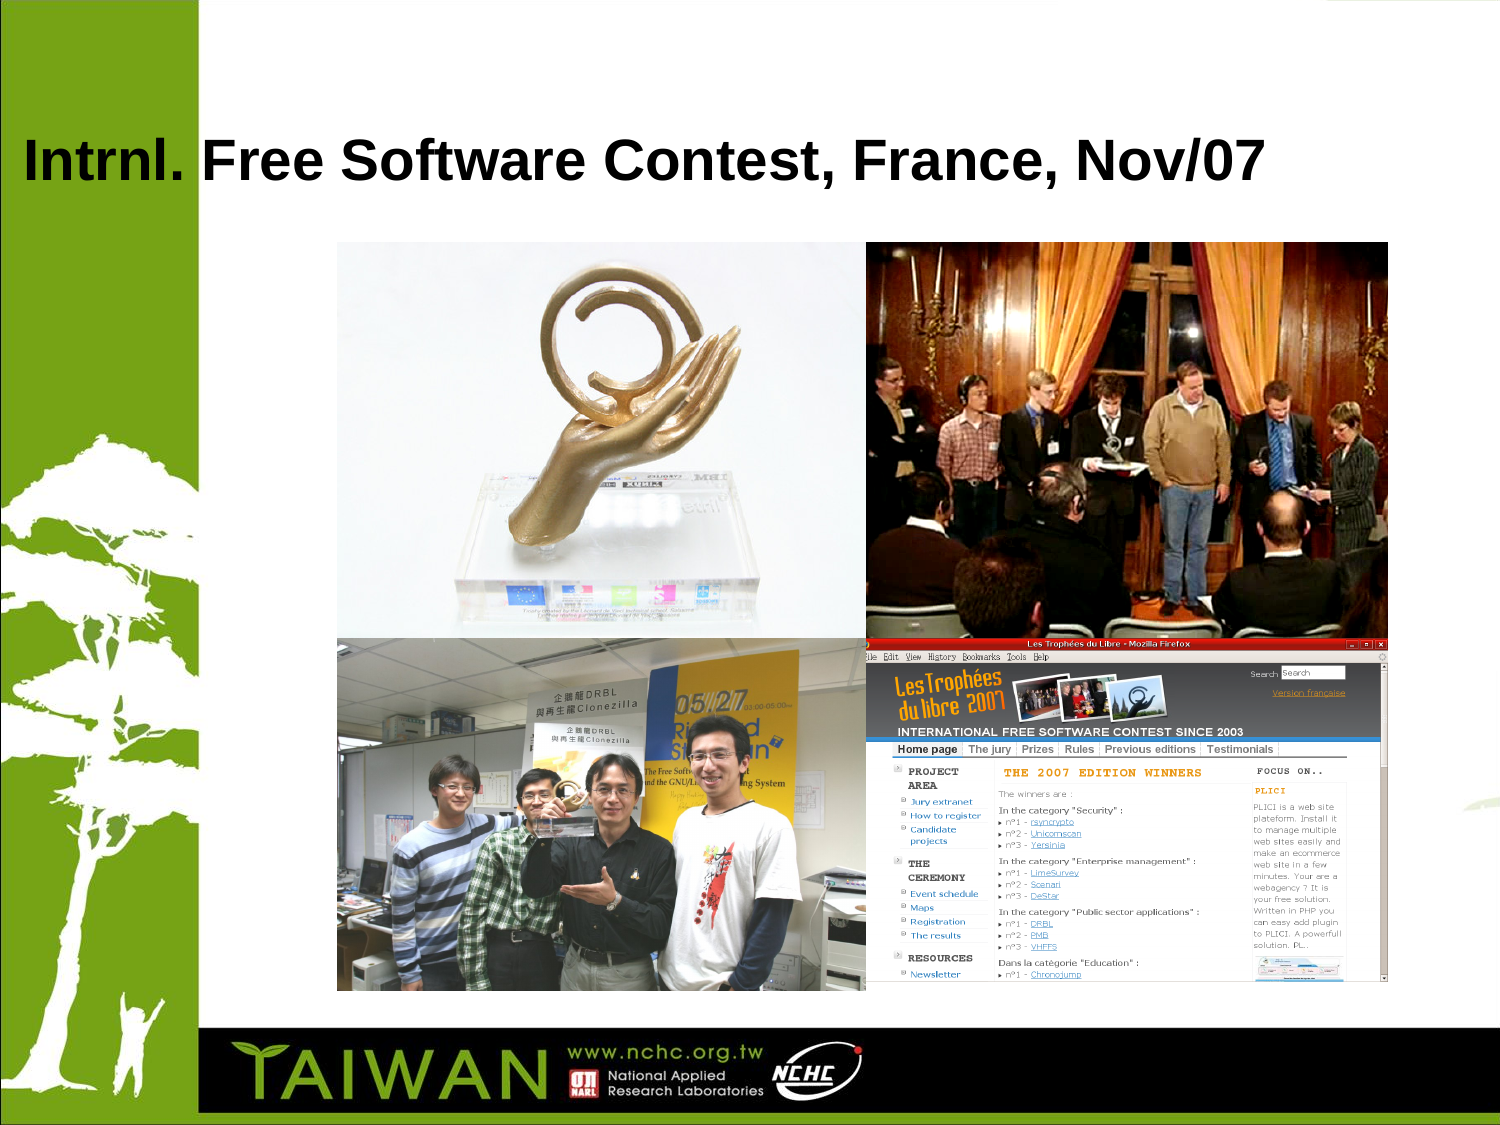

# Intrnl. Free Software Contest, France, Nov/07